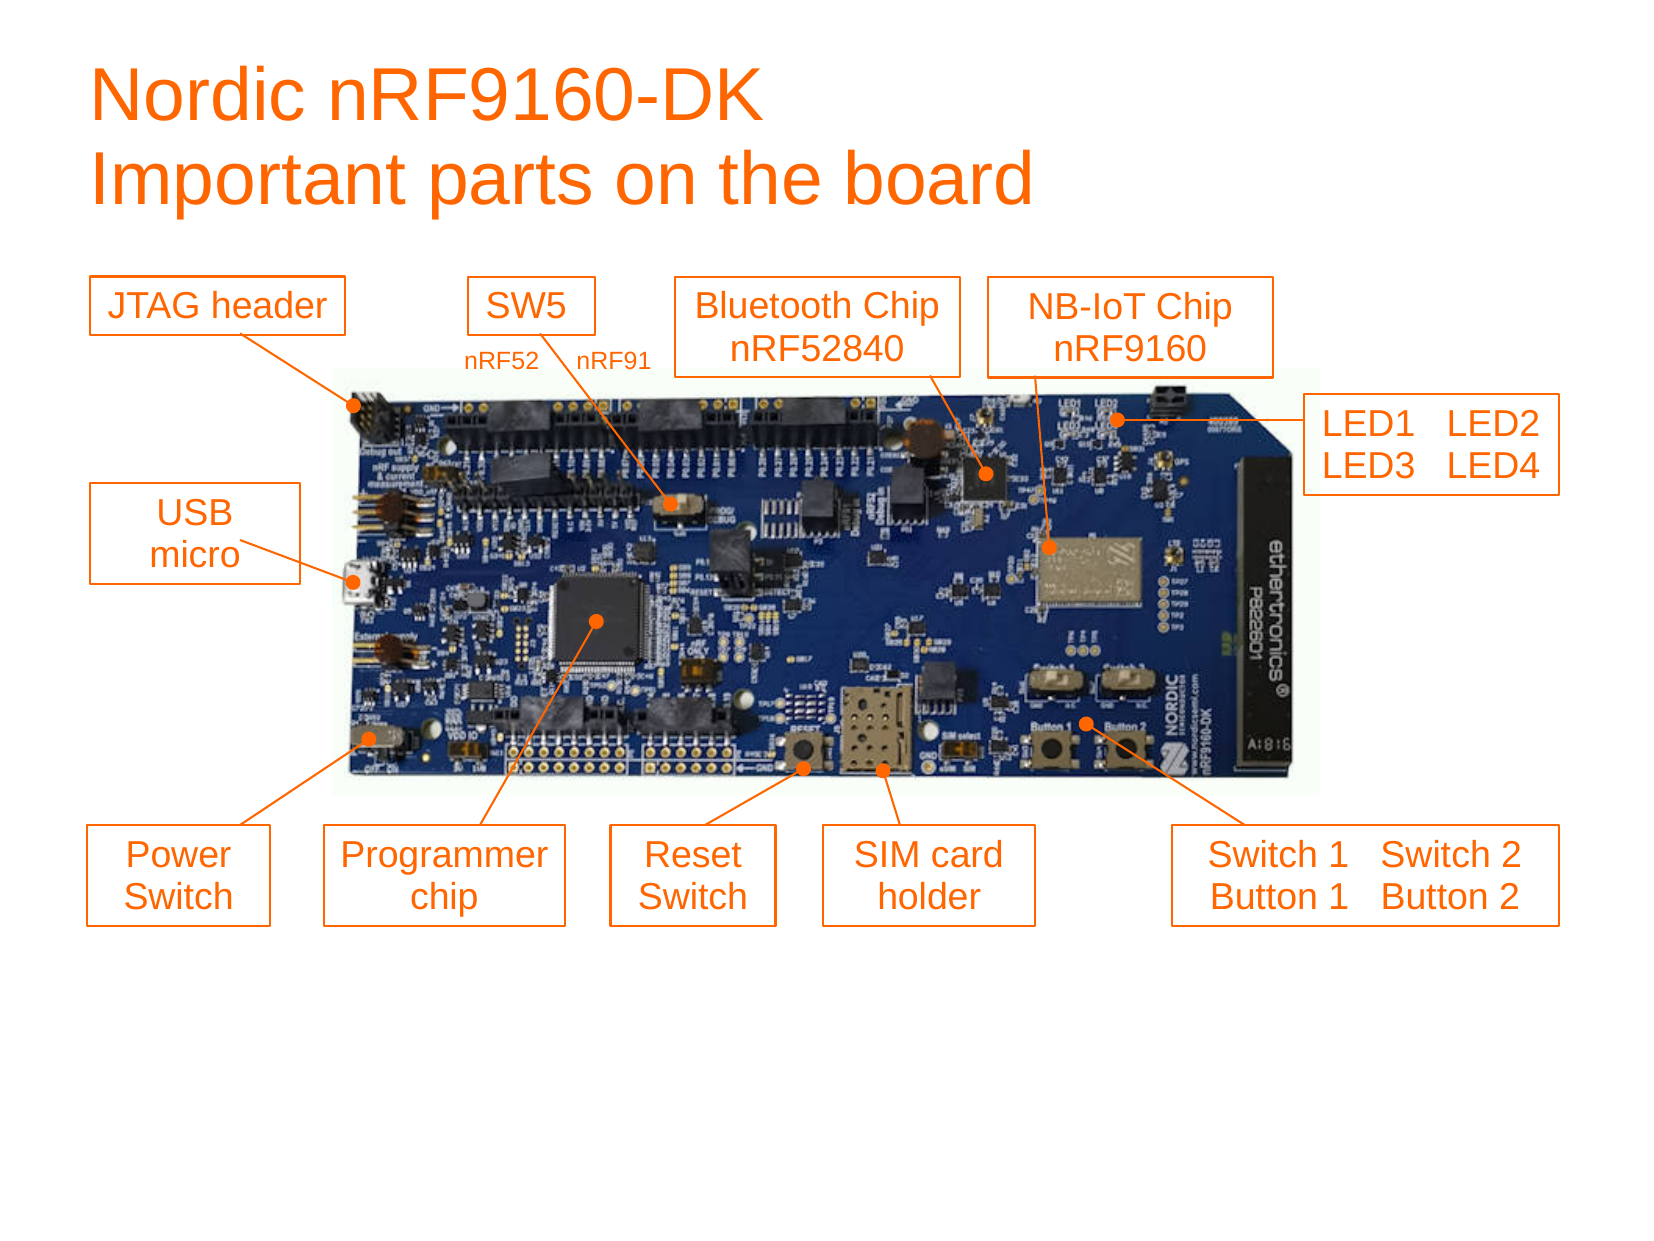

Nordic nRF9160-DK
Important parts on the board
JTAG header
SW5
Bluetooth Chip nRF52840
NB-IoT Chip nRF9160
nRF52
nRF91
LED1 LED2
LED3 LED4
USB micro
Programmer chip
Power Switch
Reset Switch
SIM card holder
Switch 1 Switch 2
Button 1 Button 2